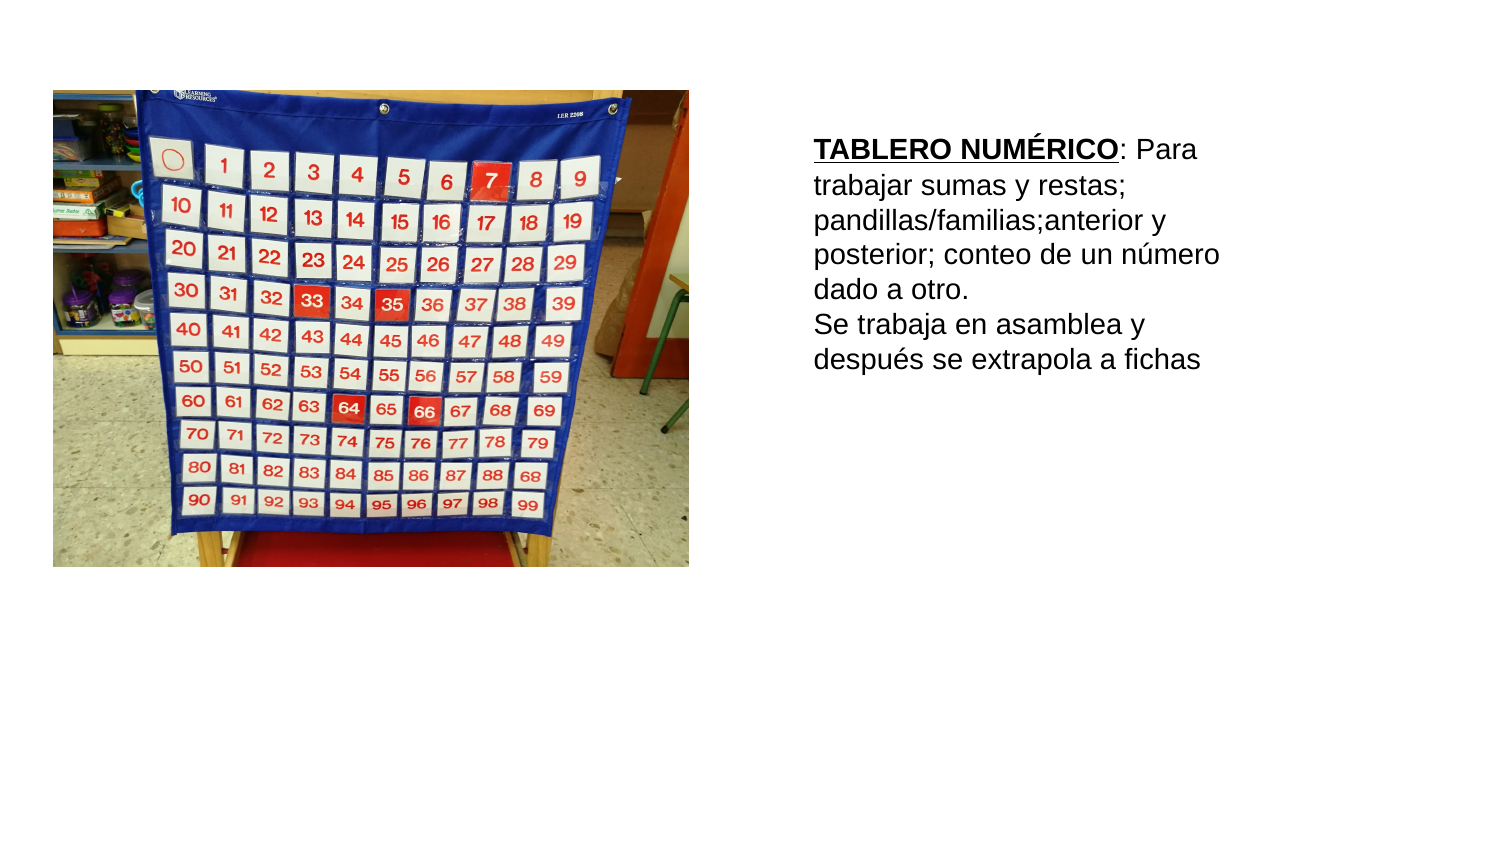

TABLERO NUMÉRICO: Para trabajar sumas y restas; pandillas/familias;anterior y posterior; conteo de un número dado a otro.
Se trabaja en asamblea y después se extrapola a fichas